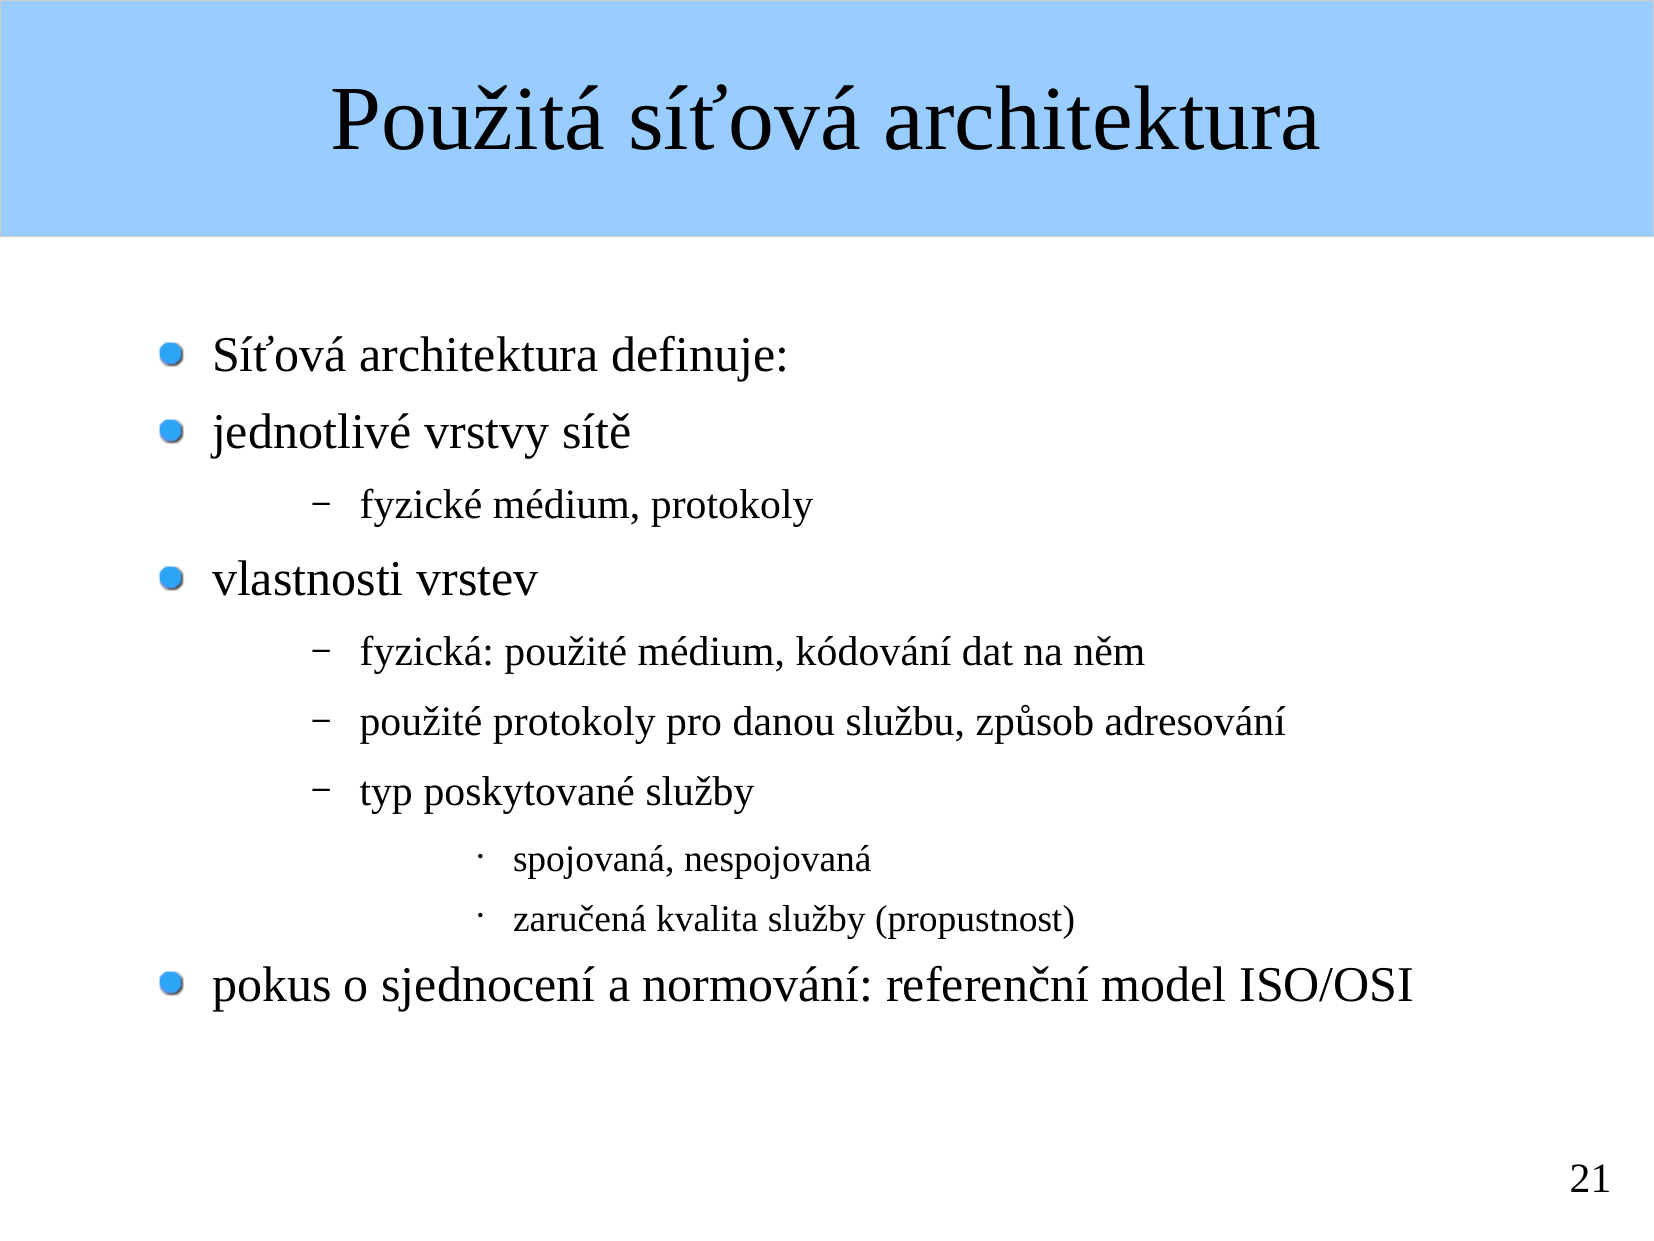

Použitá síťová architektura
# Síťová architektura definuje:
jednotlivé vrstvy sítě
fyzické médium, protokoly
vlastnosti vrstev
fyzická: použité médium, kódování dat na něm
použité protokoly pro danou službu, způsob adresování
typ poskytované služby
spojovaná, nespojovaná
zaručená kvalita služby (propustnost)
pokus o sjednocení a normování: referenční model ISO/OSI